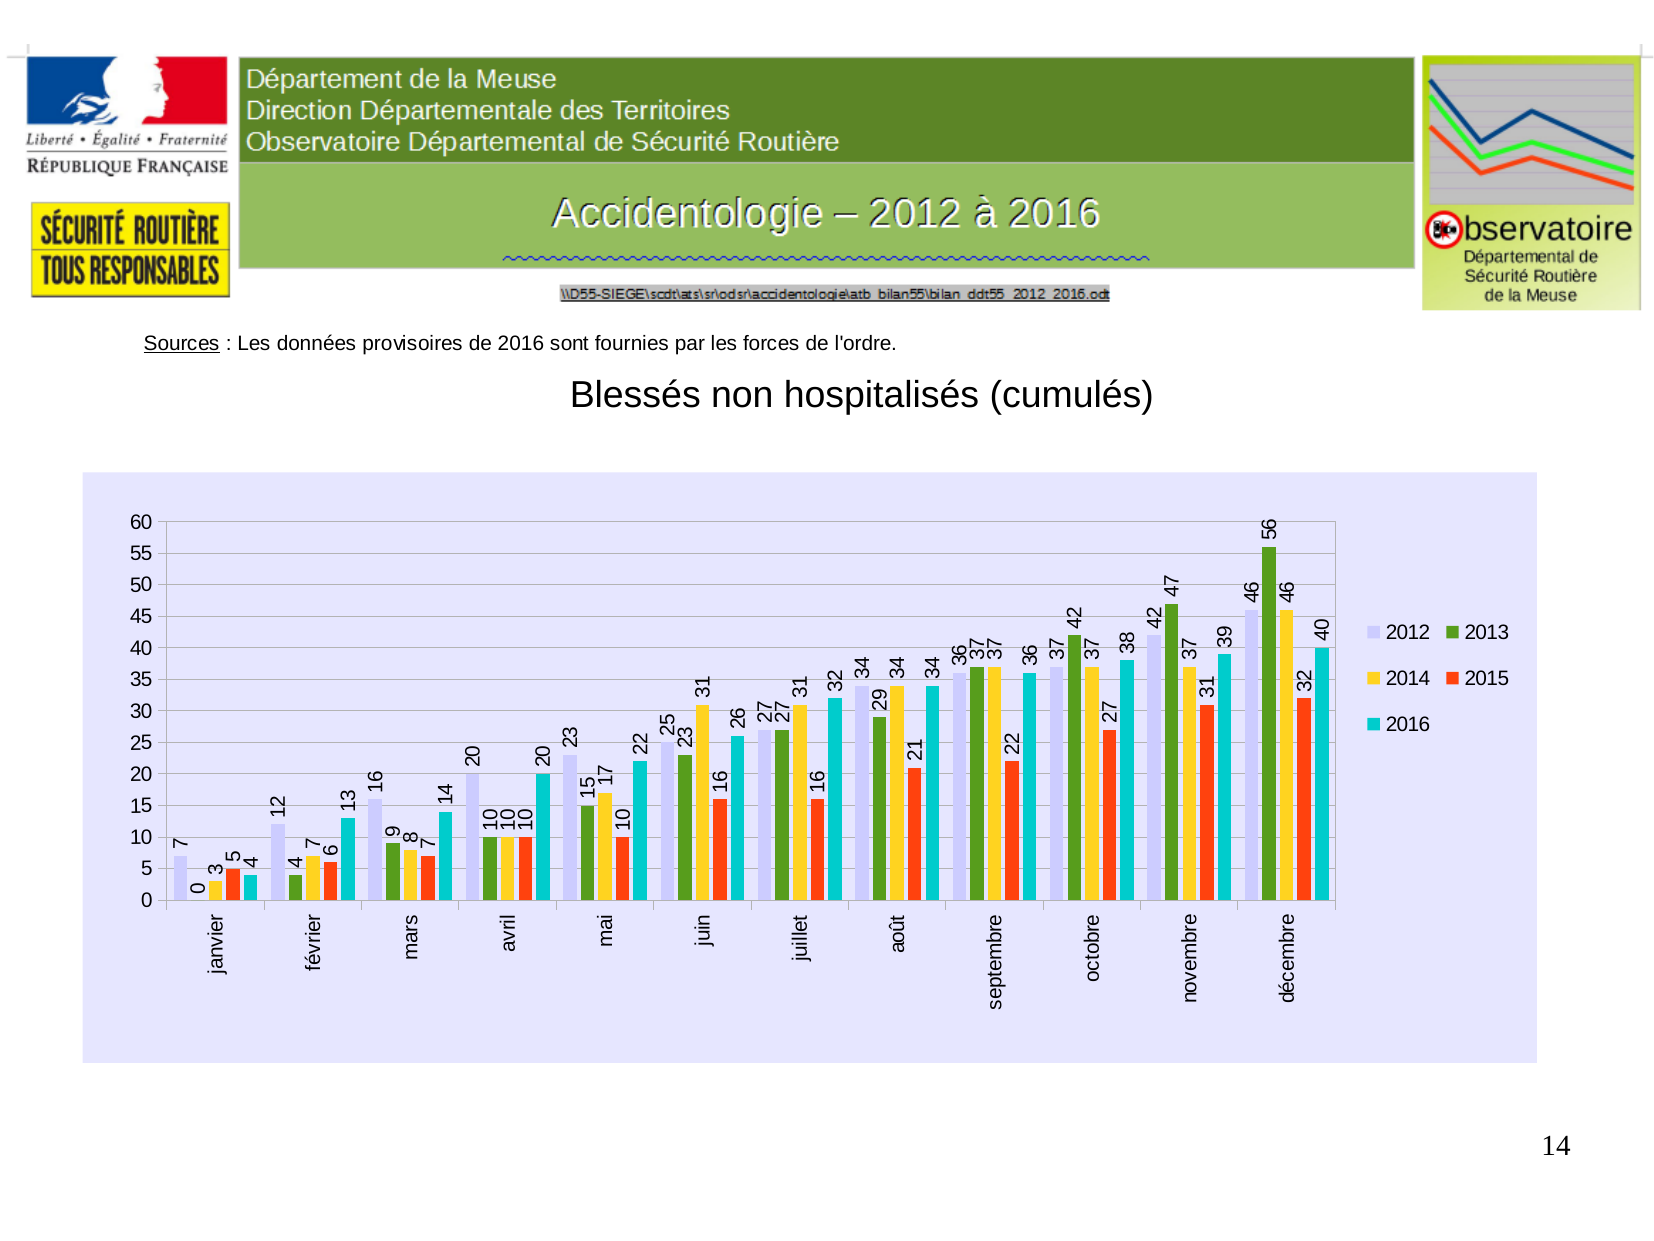

Blessés non hospitalisés (cumulés)
### Chart
| Category | 2012 | 2013 | 2014 | 2015 | 2016 |
|---|---|---|---|---|---|
| janvier | 7.0 | 0.0 | 3.0 | 5.0 | 4.0 |
| février | 12.0 | 4.0 | 7.0 | 6.0 | 13.0 |
| mars | 16.0 | 9.0 | 8.0 | 7.0 | 14.0 |
| avril | 20.0 | 10.0 | 10.0 | 10.0 | 20.0 |
| mai | 23.0 | 15.0 | 17.0 | 10.0 | 22.0 |
| juin | 25.0 | 23.0 | 31.0 | 16.0 | 26.0 |
| juillet | 27.0 | 27.0 | 31.0 | 16.0 | 32.0 |
| août | 34.0 | 29.0 | 34.0 | 21.0 | 34.0 |
| septembre | 36.0 | 37.0 | 37.0 | 22.0 | 36.0 |
| octobre | 37.0 | 42.0 | 37.0 | 27.0 | 38.0 |
| novembre | 42.0 | 47.0 | 37.0 | 31.0 | 39.0 |
| décembre | 46.0 | 56.0 | 46.0 | 32.0 | 40.0 |14